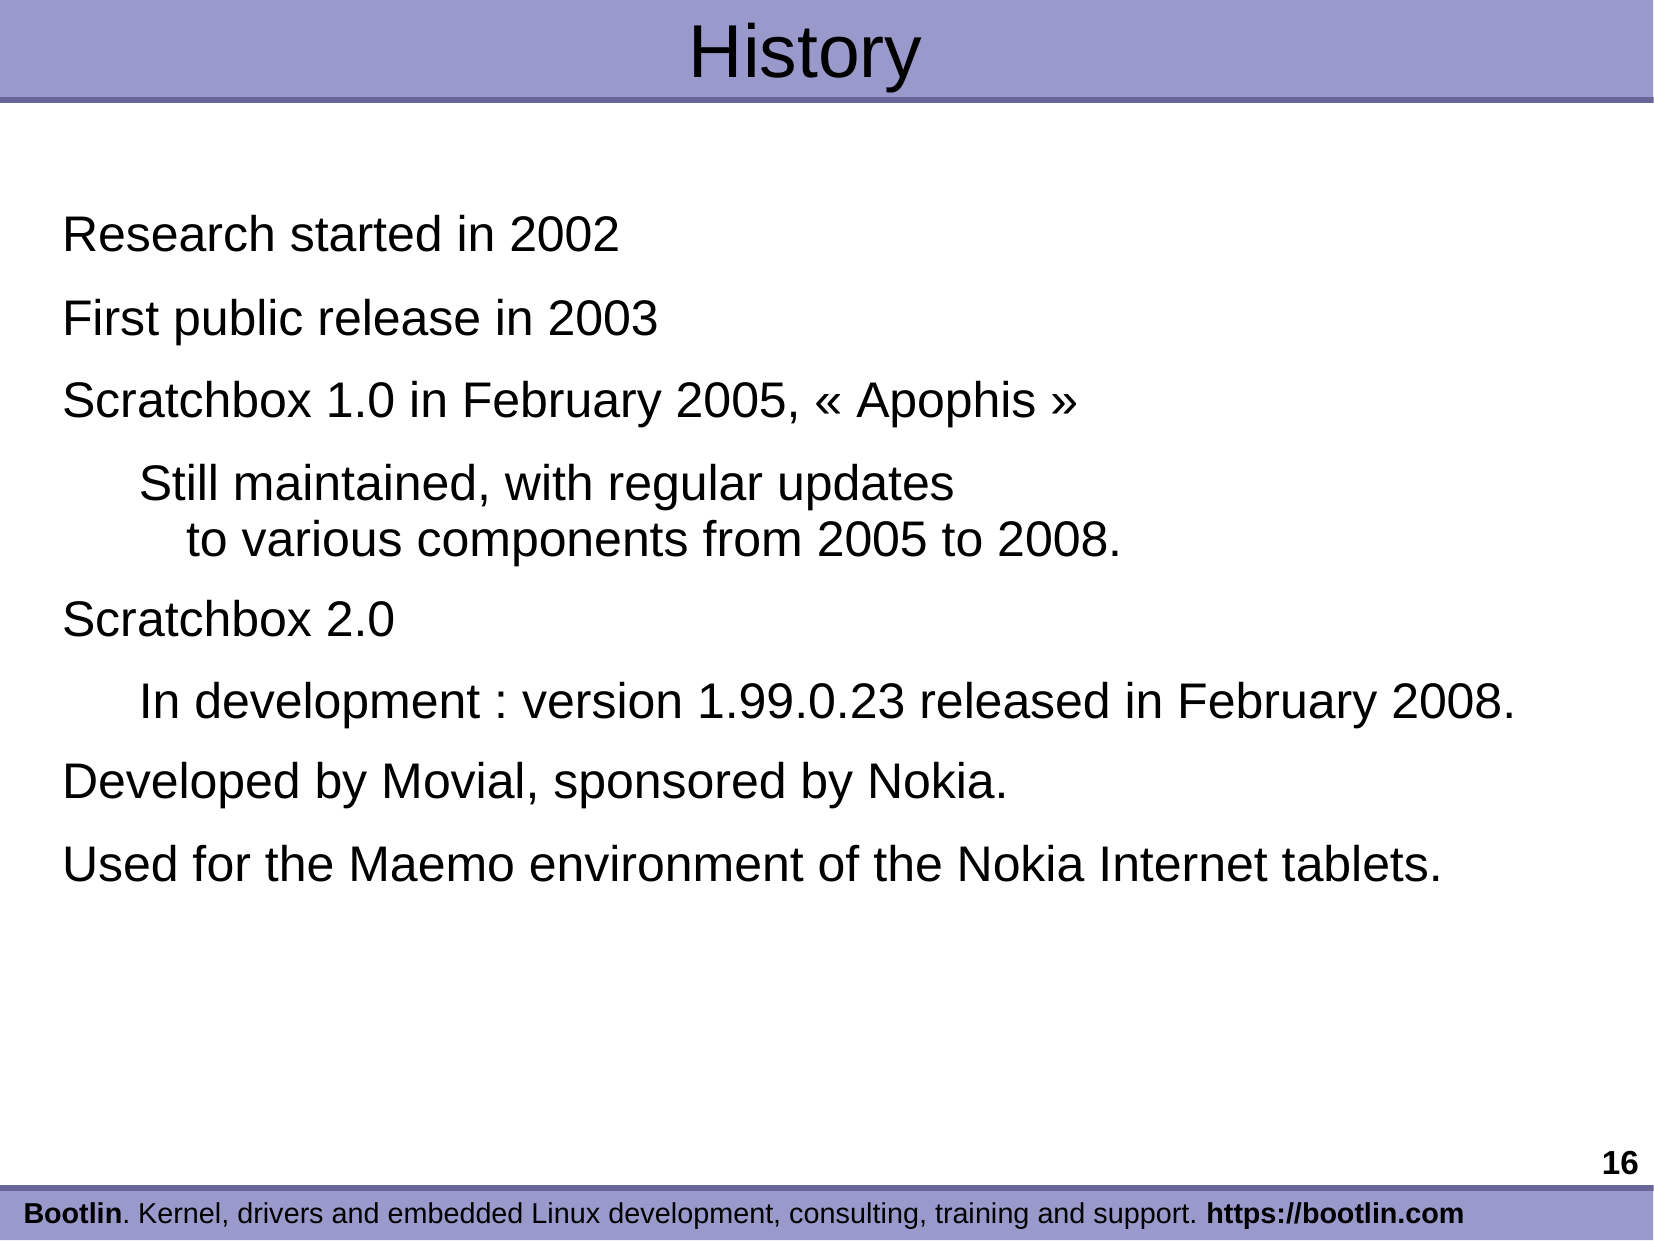

# History
Research started in 2002
First public release in 2003
Scratchbox 1.0 in February 2005, « Apophis »
Still maintained, with regular updates
to various components from 2005 to 2008.
Scratchbox 2.0
In development : version 1.99.0.23 released in February 2008.
Developed by Movial, sponsored by Nokia.
Used for the Maemo environment of the Nokia Internet tablets.